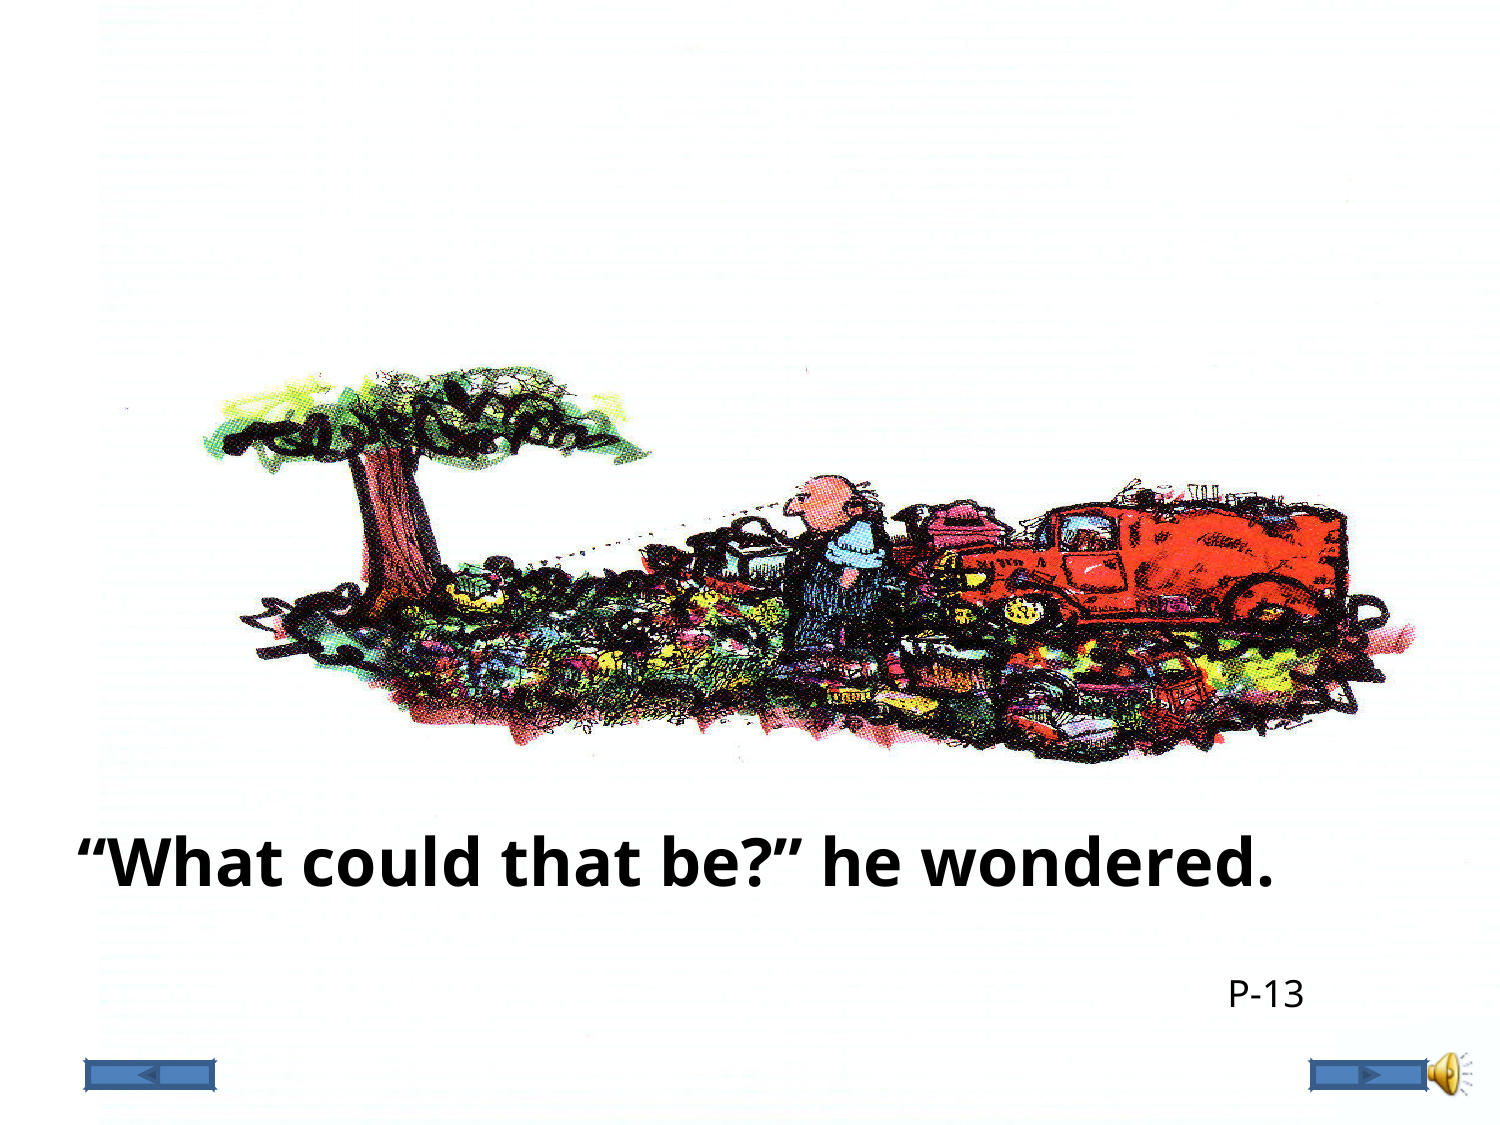

“What could that be?” he wondered.
P-13